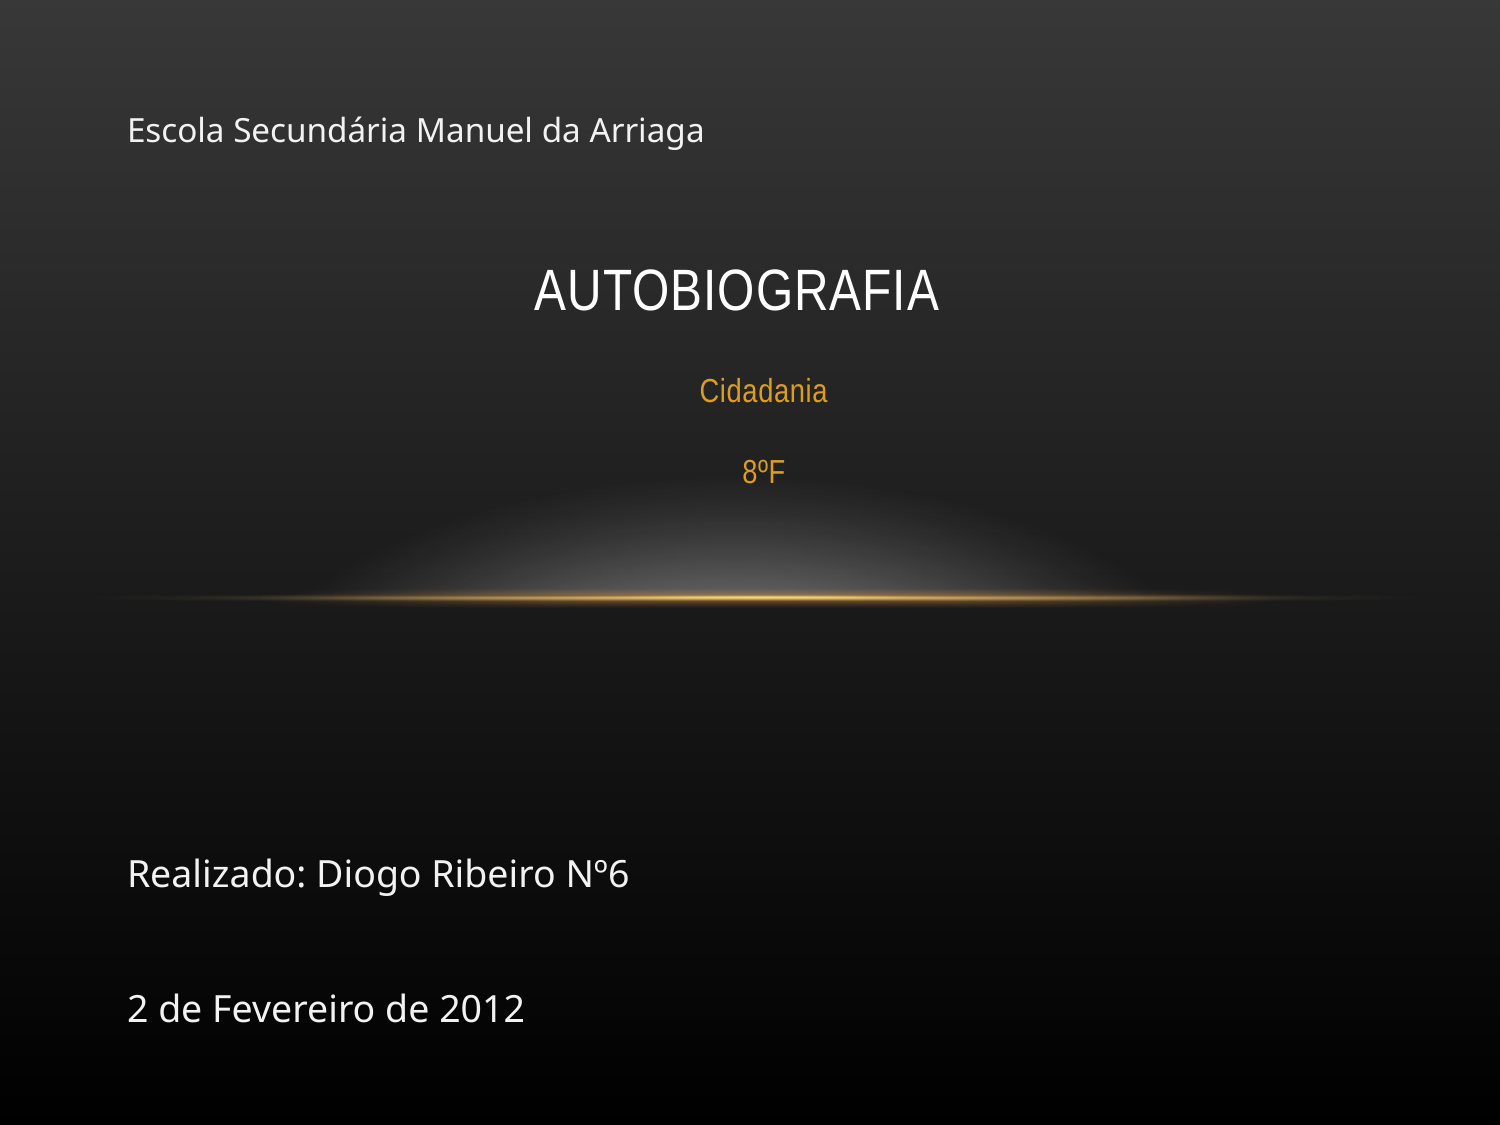

Autobiografia
Escola Secundária Manuel da Arriaga
# Cidadania
8ºF
Realizado: Diogo Ribeiro Nº6
2 de Fevereiro de 2012